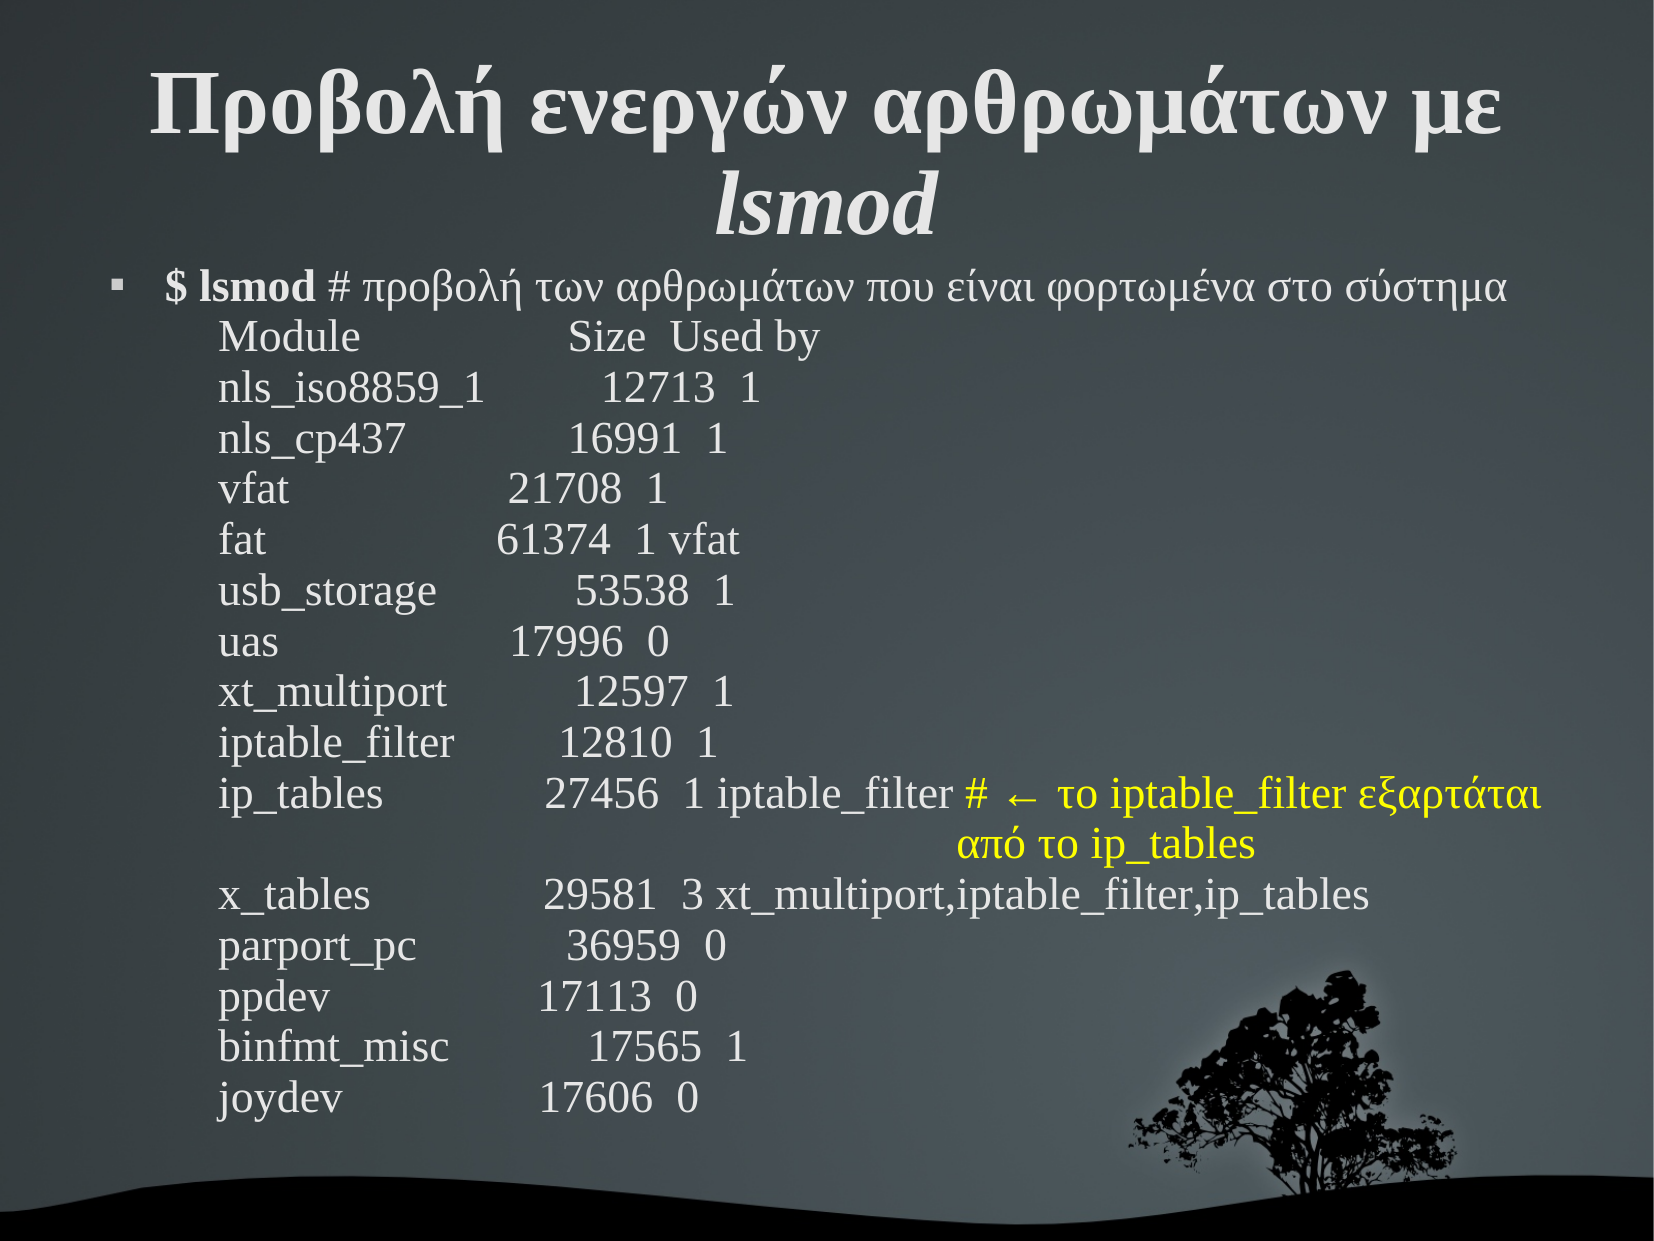

# Προβολή ενεργών αρθρωμάτων με lsmod
$ lsmod # προβολή των αρθρωμάτων που είναι φορτωμένα στο σύστημα
Module Size Used by
nls_iso8859_1 12713 1
nls_cp437 16991 1
vfat 21708 1
fat 61374 1 vfat
usb_storage 53538 1
uas 17996 0
xt_multiport 12597 1
iptable_filter 12810 1
ip_tables 27456 1 iptable_filter # ← το iptable_filter εξαρτάται 										από το ip_tables
x_tables 29581 3 xt_multiport,iptable_filter,ip_tables
parport_pc 36959 0
ppdev 17113 0
binfmt_misc 17565 1
joydev 17606 0